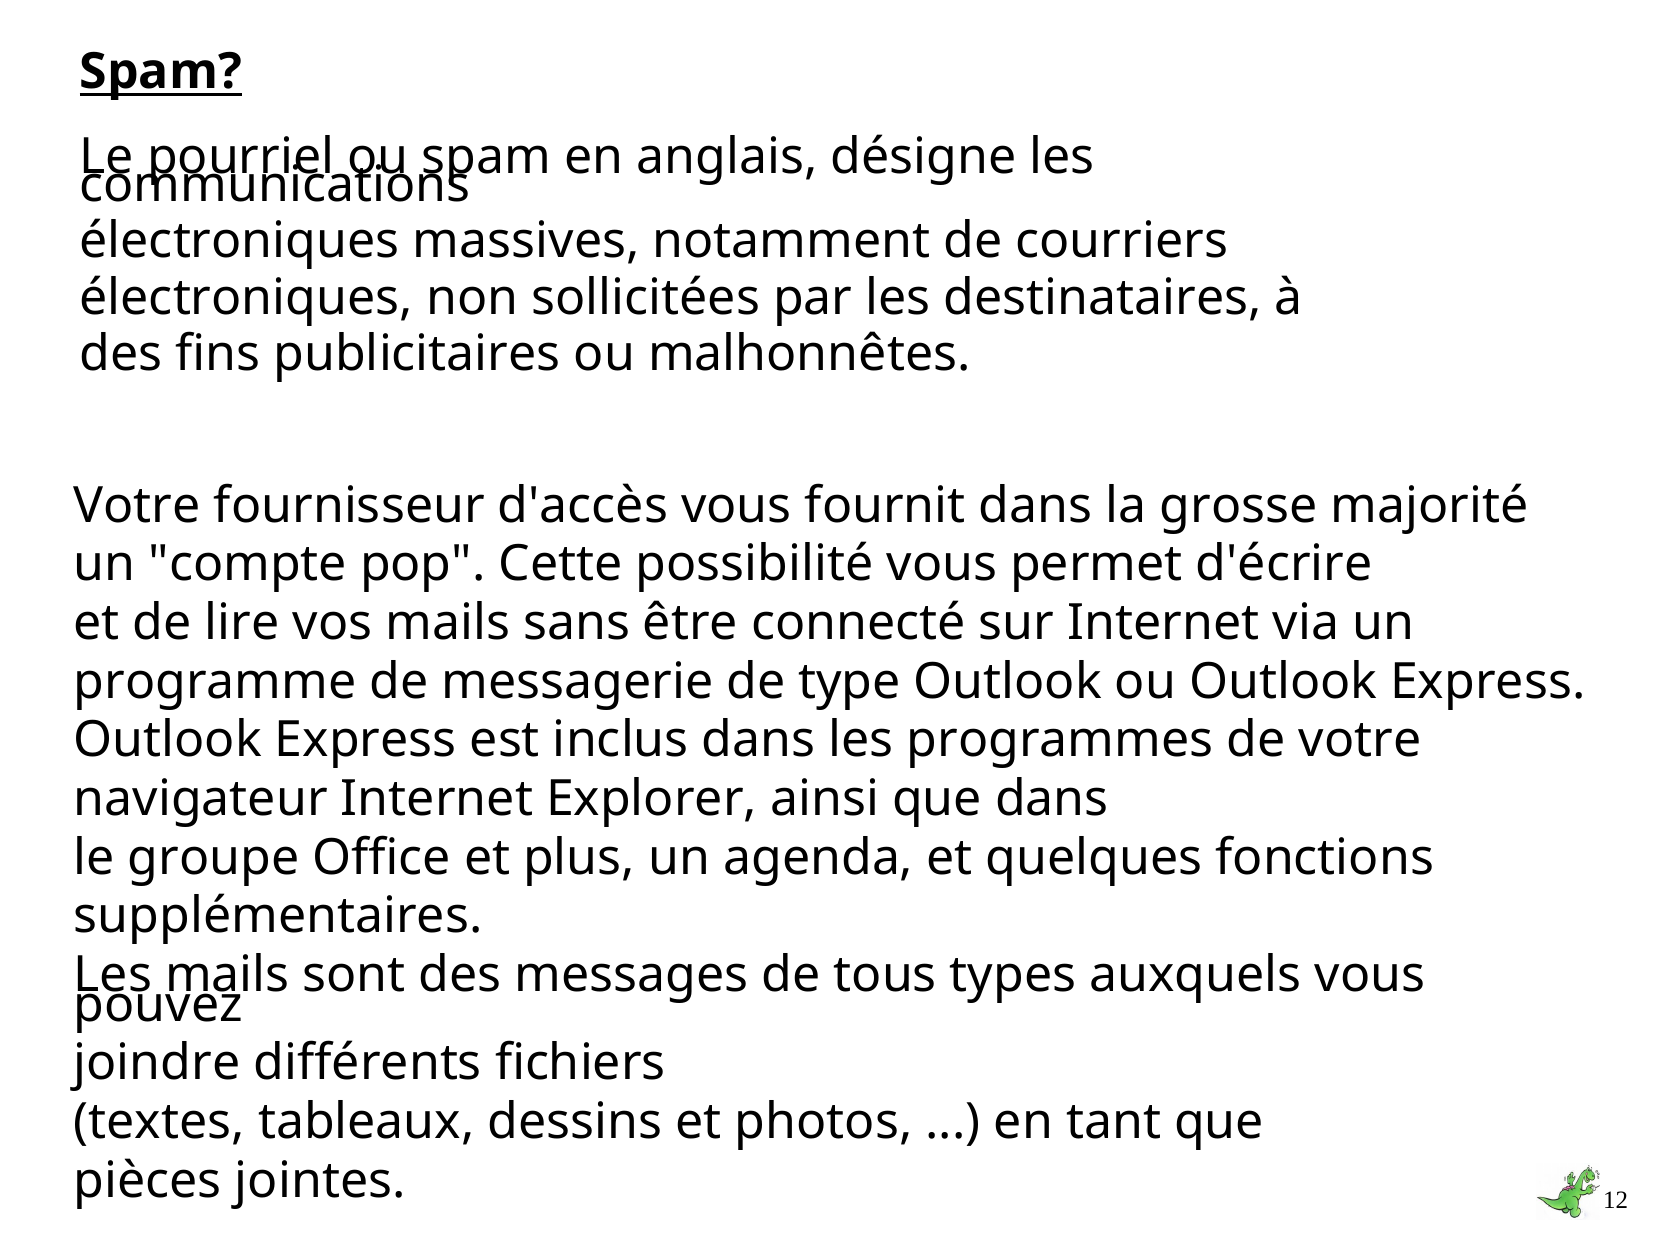

Spam?
Le pourriel ou spam en anglais, désigne les communications
électroniques massives, notamment de courriers
électroniques, non sollicitées par les destinataires, à
des fins publicitaires ou malhonnêtes.
Votre fournisseur d'accès vous fournit dans la grosse majorité
un "compte pop". Cette possibilité vous permet d'écrire
et de lire vos mails sans être connecté sur Internet via un
programme de messagerie de type Outlook ou Outlook Express.
Outlook Express est inclus dans les programmes de votre
navigateur Internet Explorer, ainsi que dans
le groupe Office et plus, un agenda, et quelques fonctions
supplémentaires.
Les mails sont des messages de tous types auxquels vous pouvez
joindre différents fichiers
(textes, tableaux, dessins et photos, ...) en tant que
pièces jointes.
12